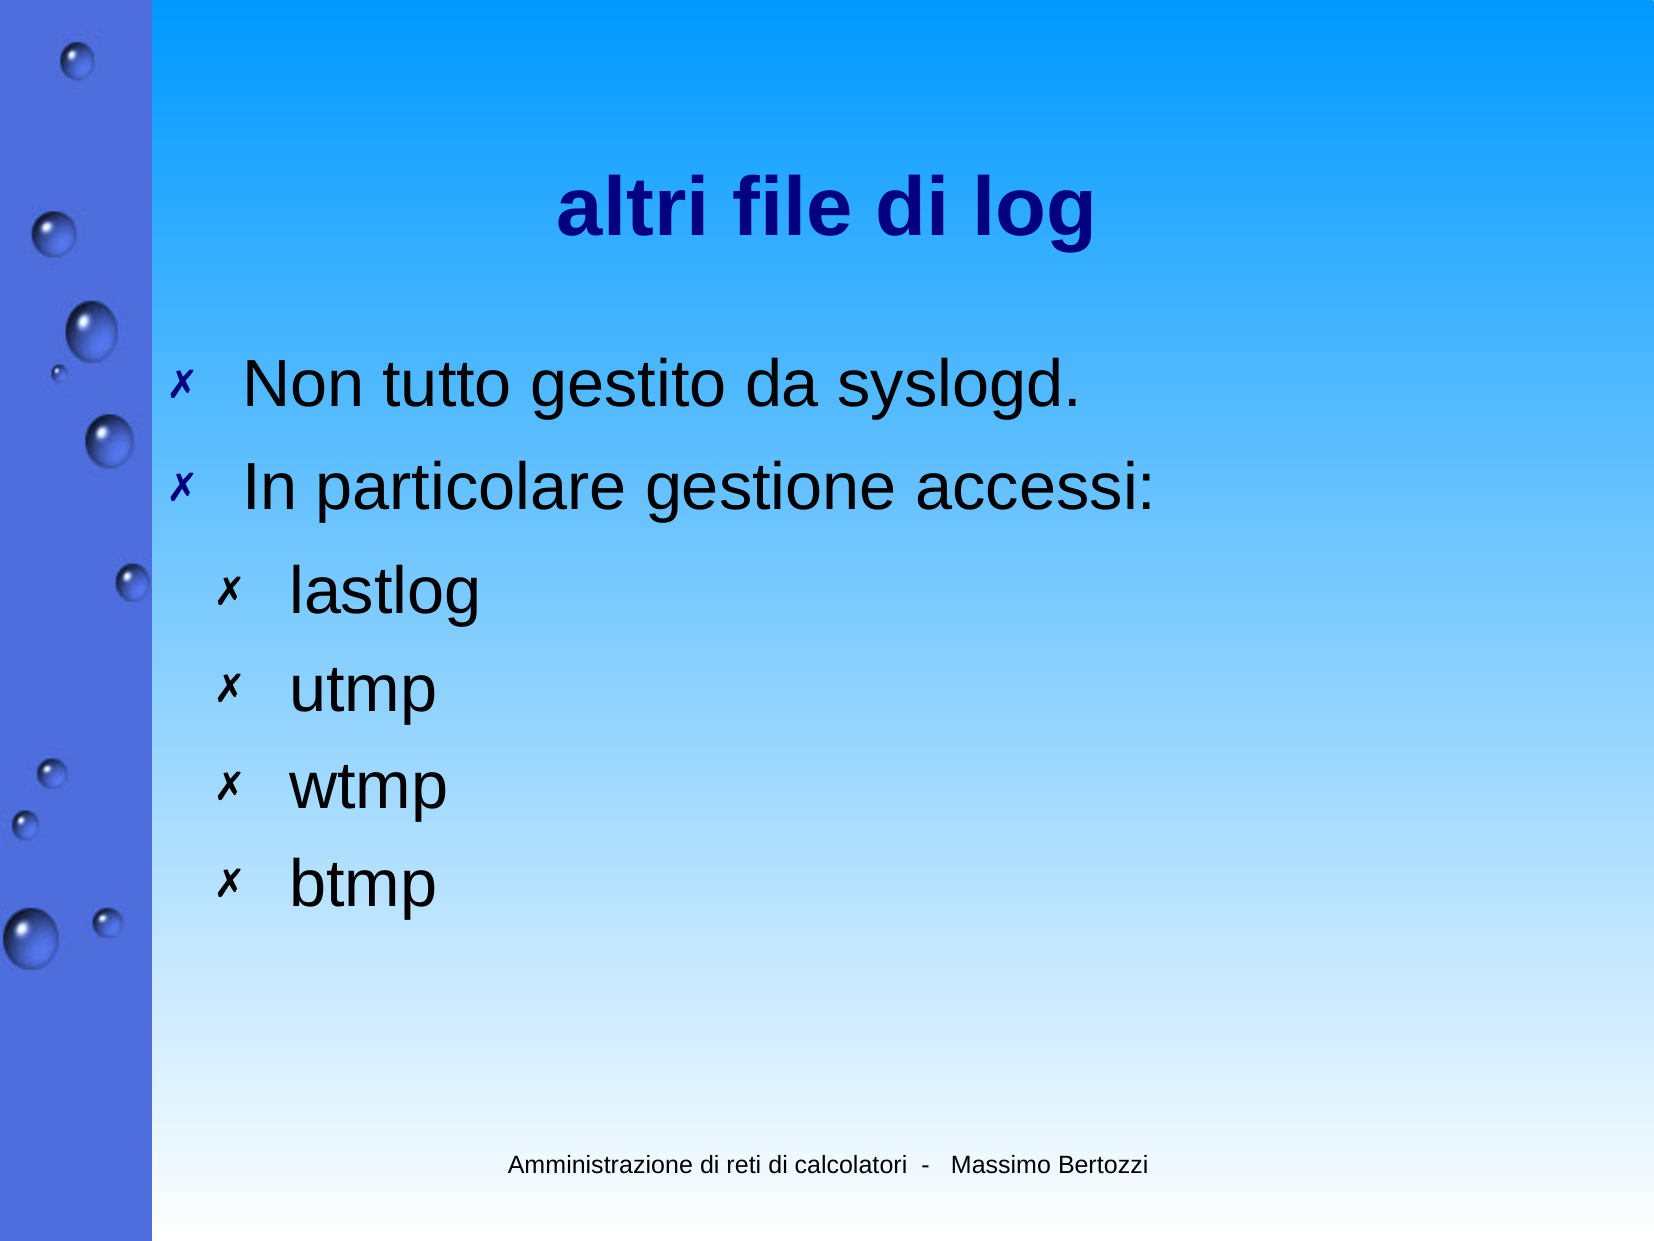

# altri file di log
Non tutto gestito da syslogd.
In particolare gestione accessi:
lastlog
utmp
wtmp
btmp